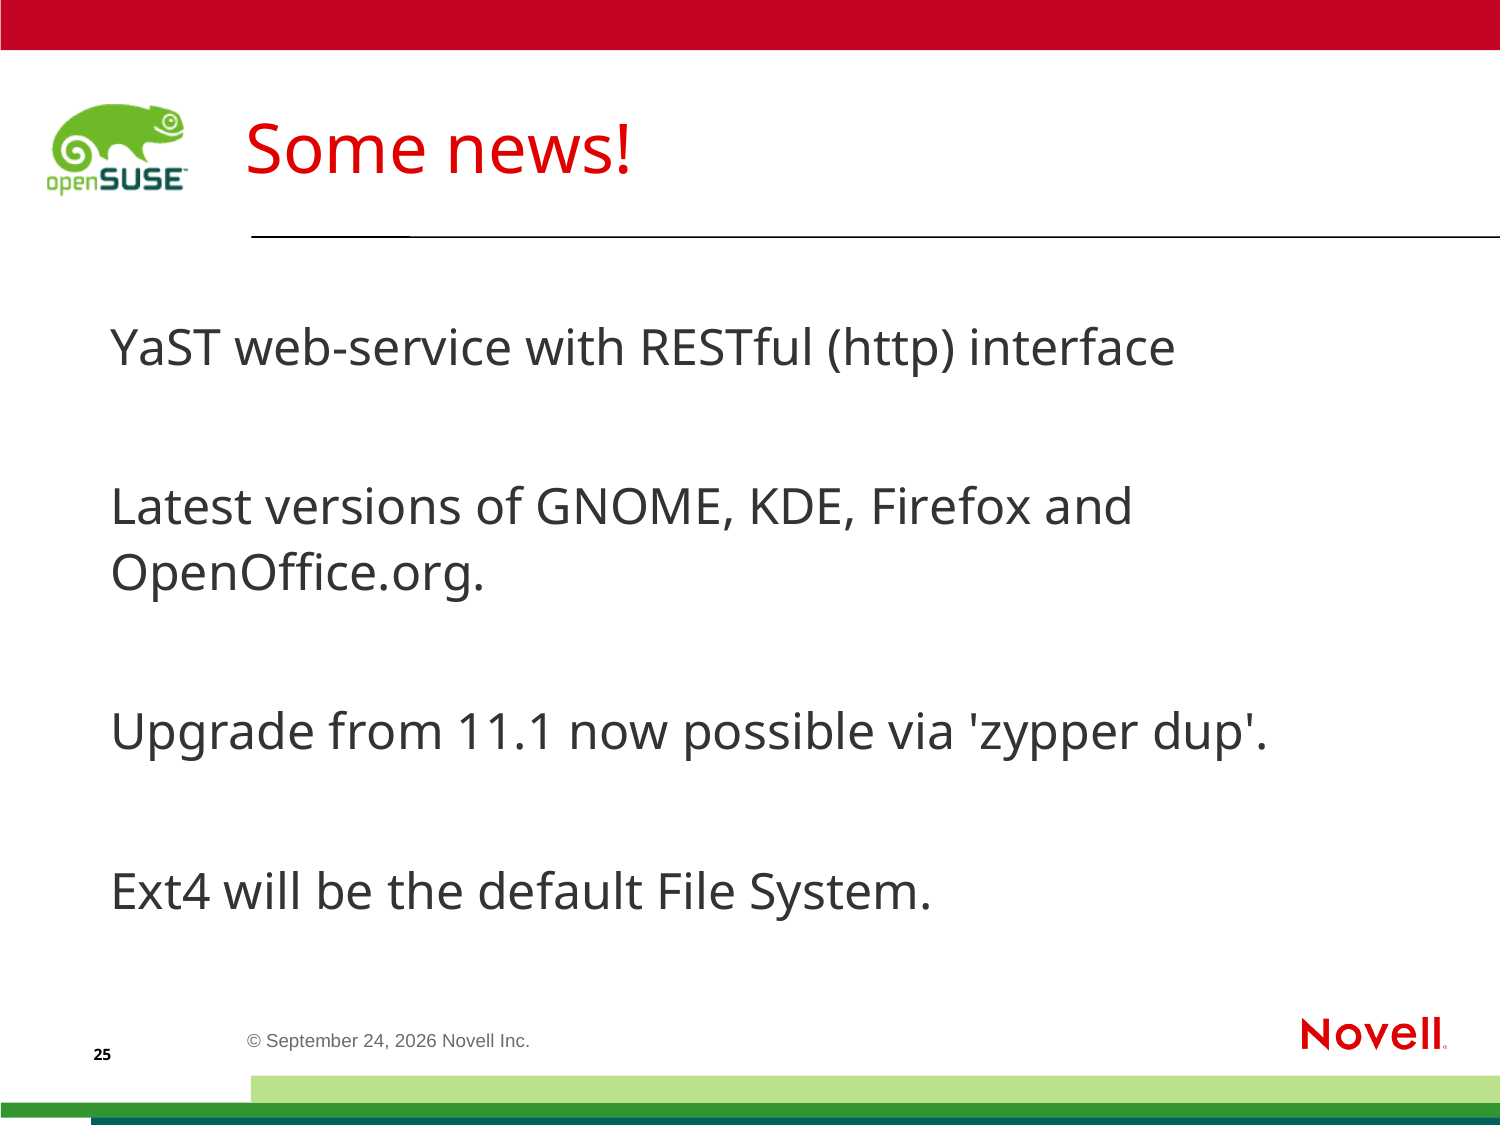

# Some news!
YaST web-service with RESTful (http) interface
Latest versions of GNOME, KDE, Firefox and OpenOffice.org.
Upgrade from 11.1 now possible via 'zypper dup'.
Ext4 will be the default File System.